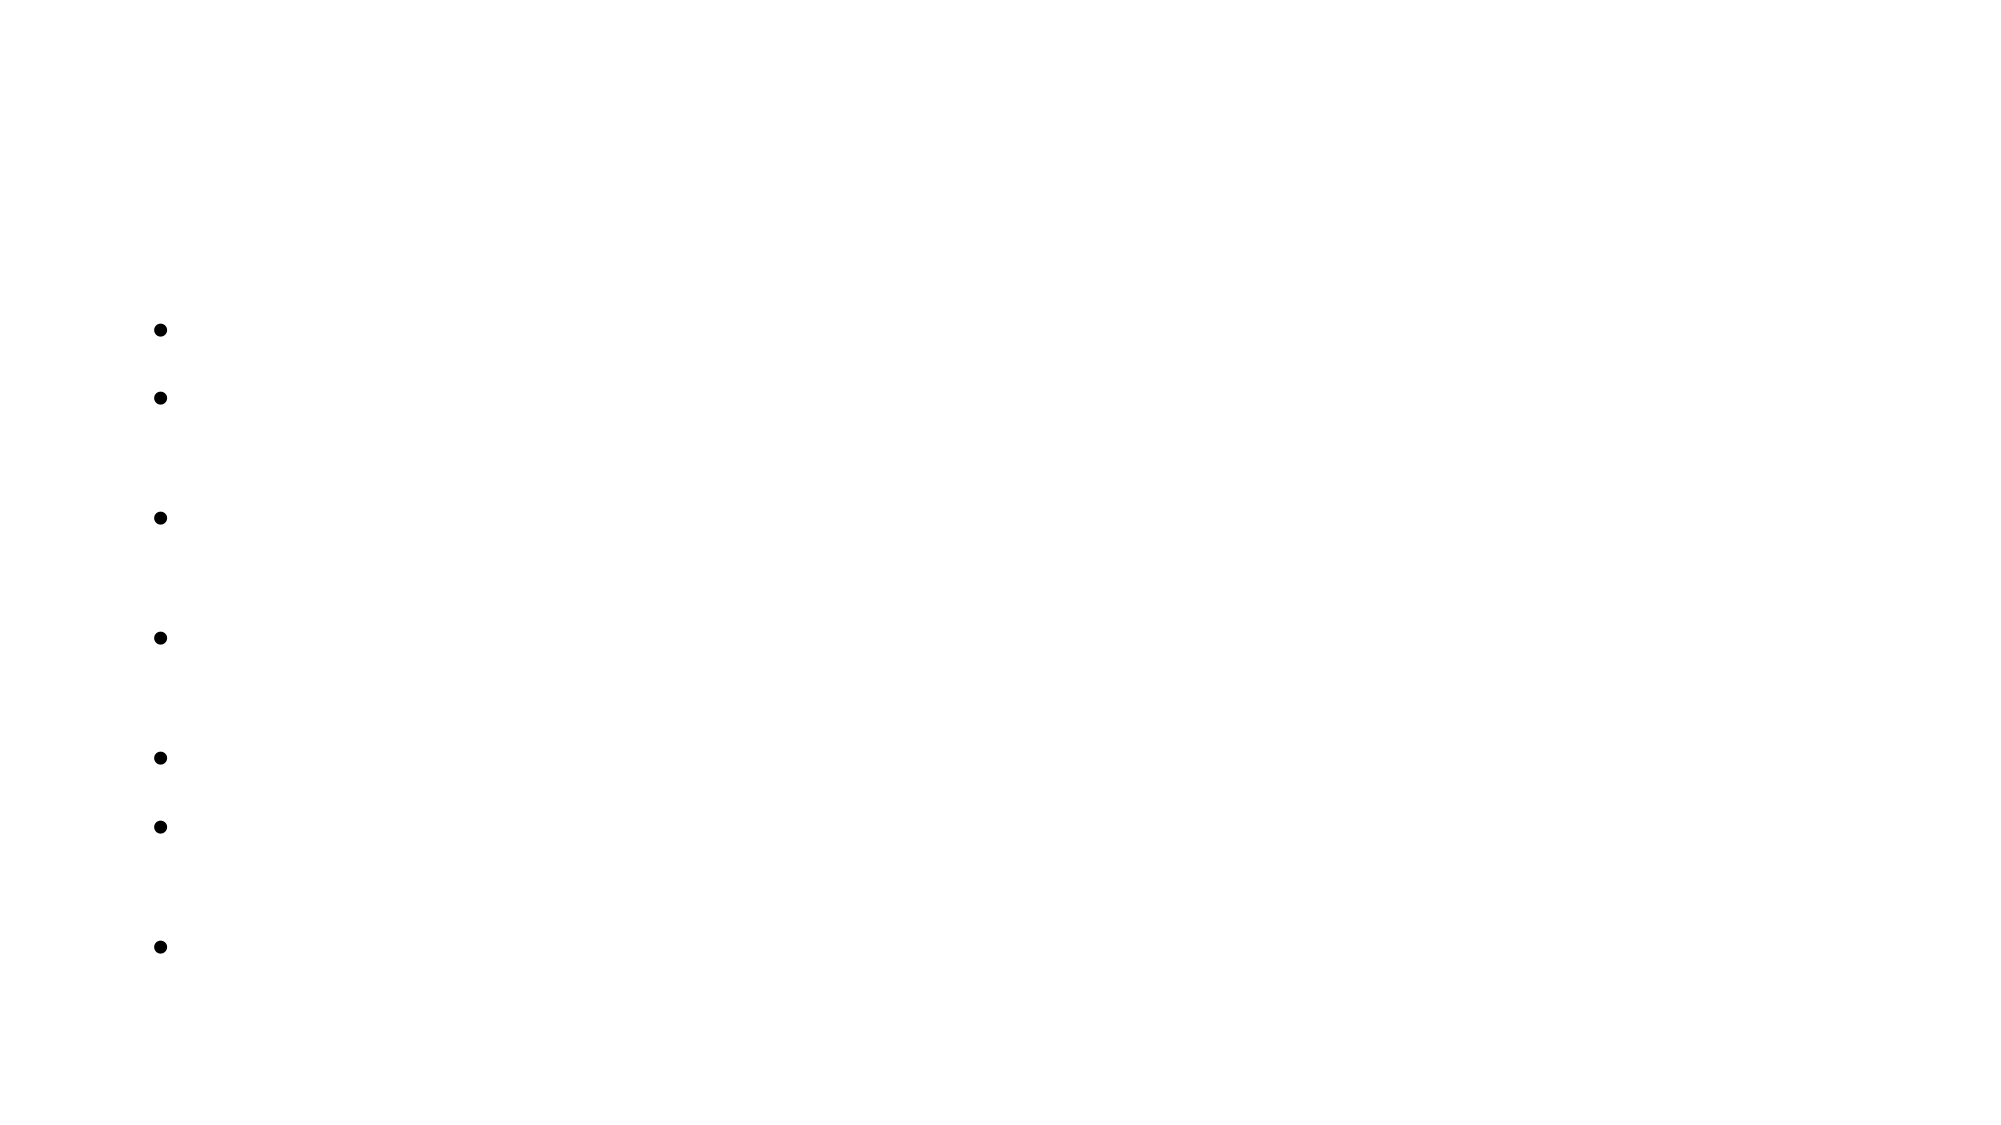

# Literature
K. Marx, Capital, Vol. 1, 1888.
Ł. Moll, From communal turn in Late Markx to new communism of the commons, 2019.
R. Patel & J.W. Moore, A History of the World in Seven Cheap Things: A Guide to Capitalism, Nature, and the Future of the Planet, 2017.
P. Pawliszak & D. Rancew-Sikora, Wprowadzenie do socjologicznej analizy dyskursu, 2012.
M. Pospiszyl, Zatrzymać historię. Walter Benjamin i mniejszościowy materializm, 2016.
G. Wilson & O. Wilson, Assessing the resilience of human systems: a critical evaluation of universal and contextual resilience variables, 2018.
W. Neil Adger, Social and ecological resilience: are they related?, 2000.